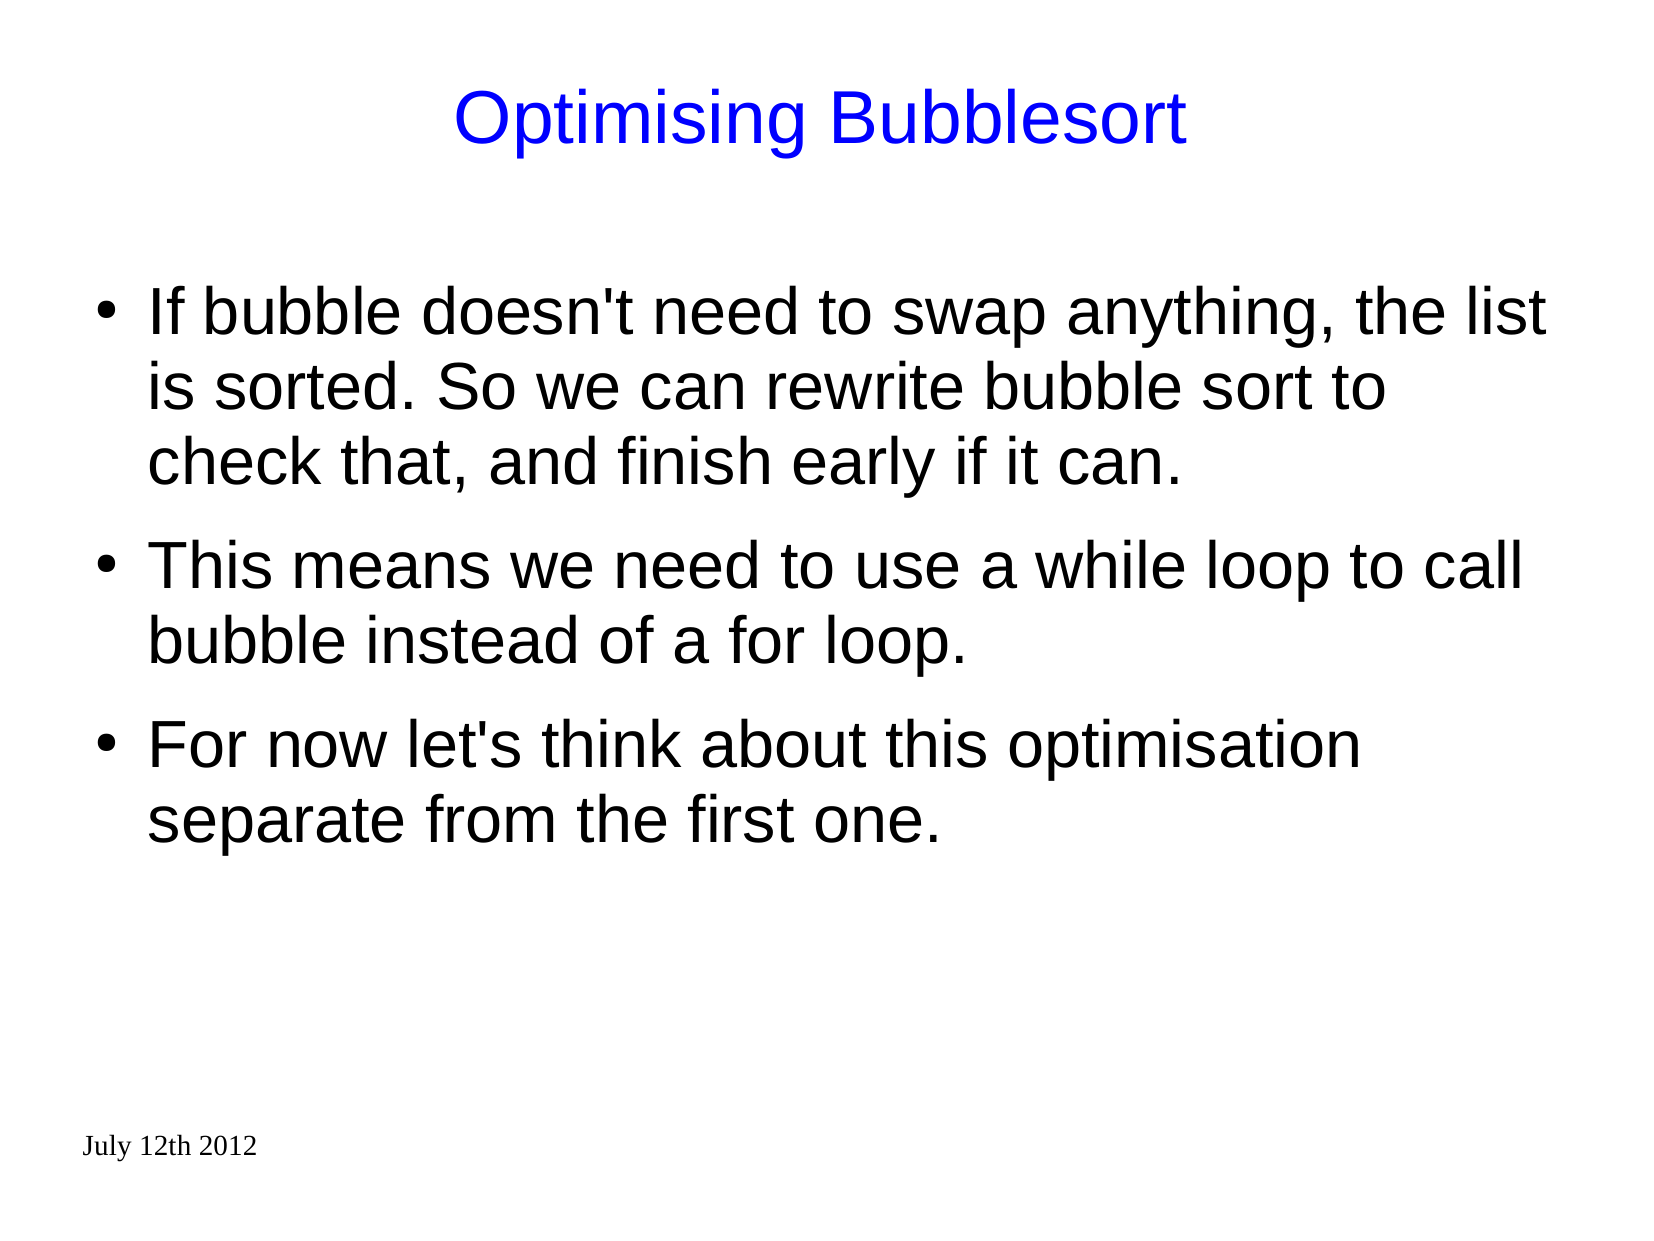

# Optimising Bubblesort
If bubble doesn't need to swap anything, the list is sorted. So we can rewrite bubble sort to check that, and finish early if it can.
This means we need to use a while loop to call bubble instead of a for loop.
For now let's think about this optimisation separate from the first one.
July 12th 2012